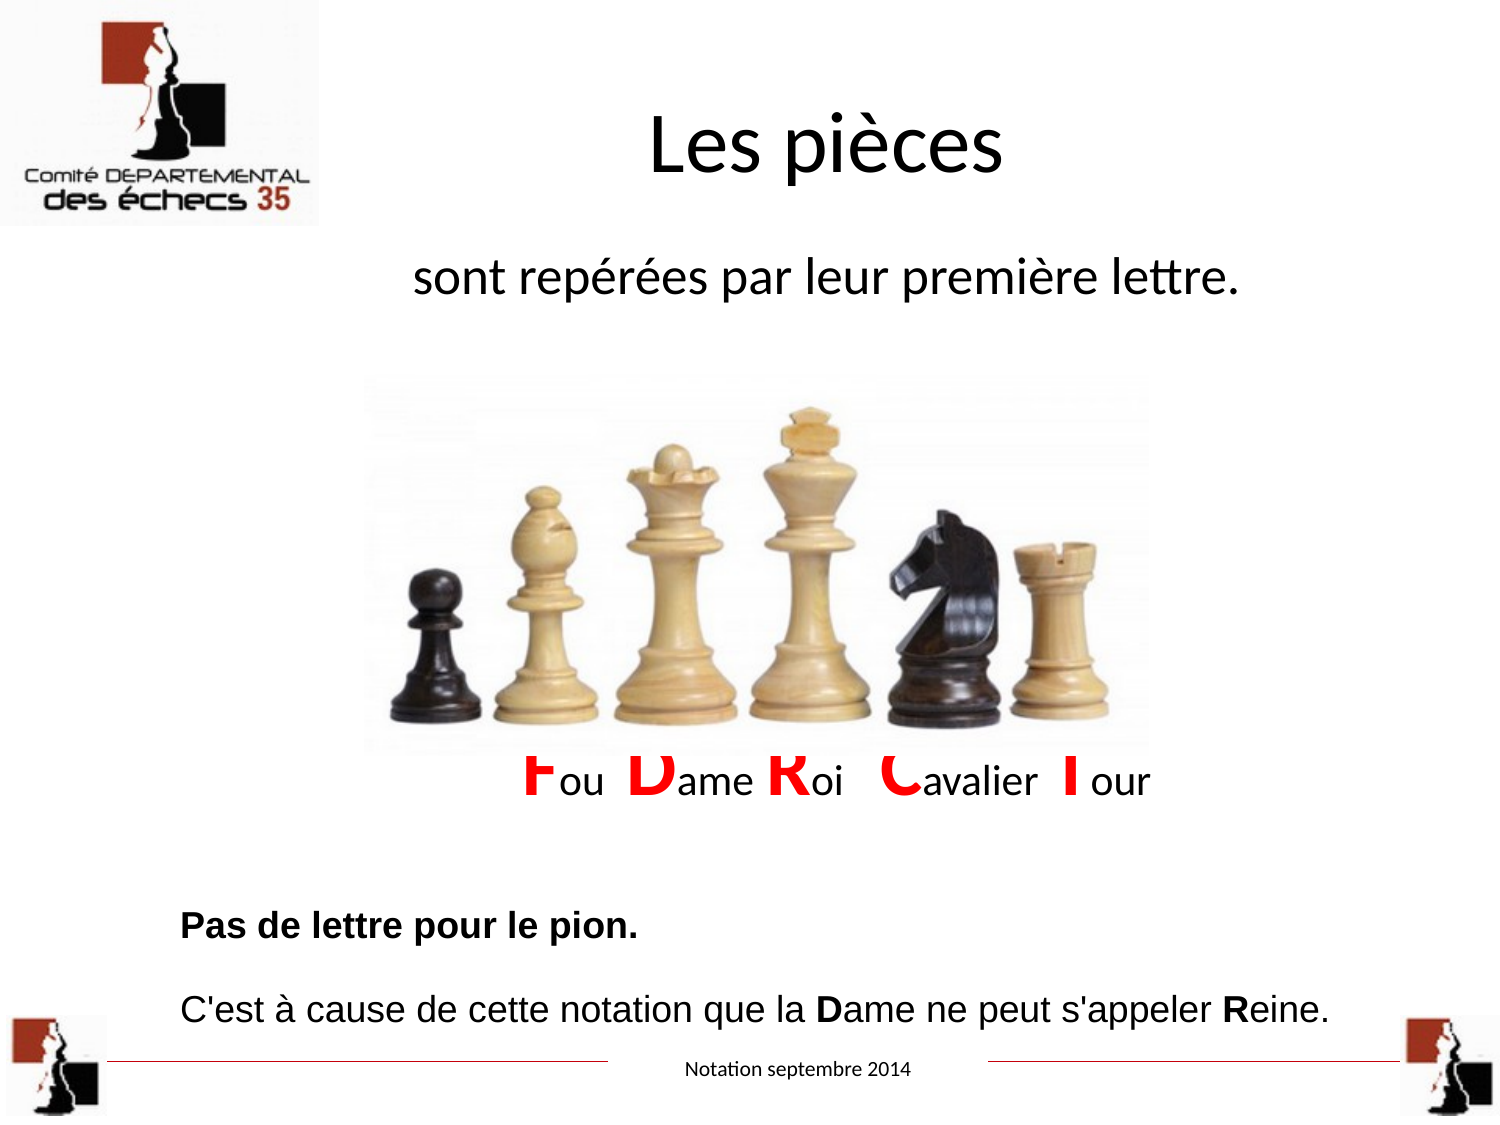

# Les pièces sont repérées par leur première lettre.
Fou Dame Roi Cavalier Tour
Pas de lettre pour le pion.
C'est à cause de cette notation que la Dame ne peut s'appeler Reine.